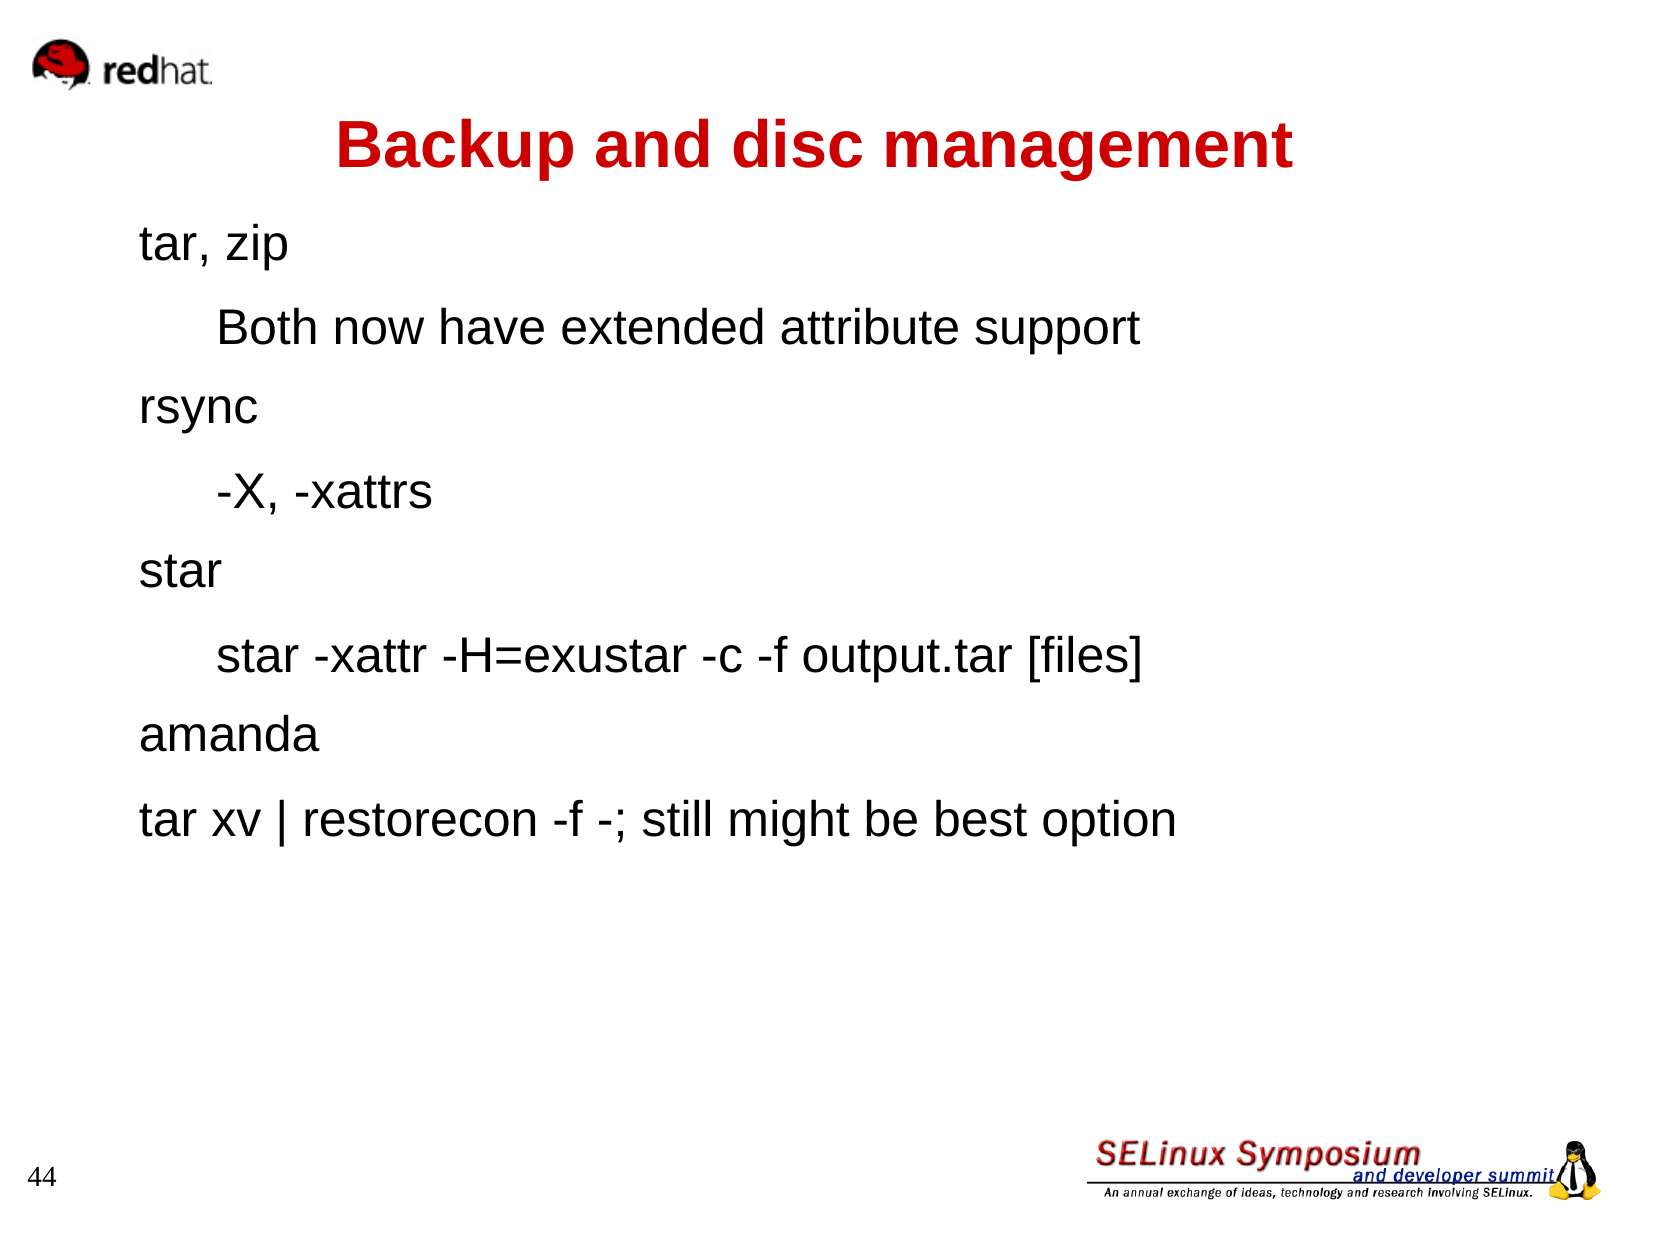

# Backup and disc management
tar, zip
Both now have extended attribute support
rsync
-X, -xattrs
star
star -xattr -H=exustar -c -f output.tar [files]
amanda
tar xv | restorecon -f -; still might be best option